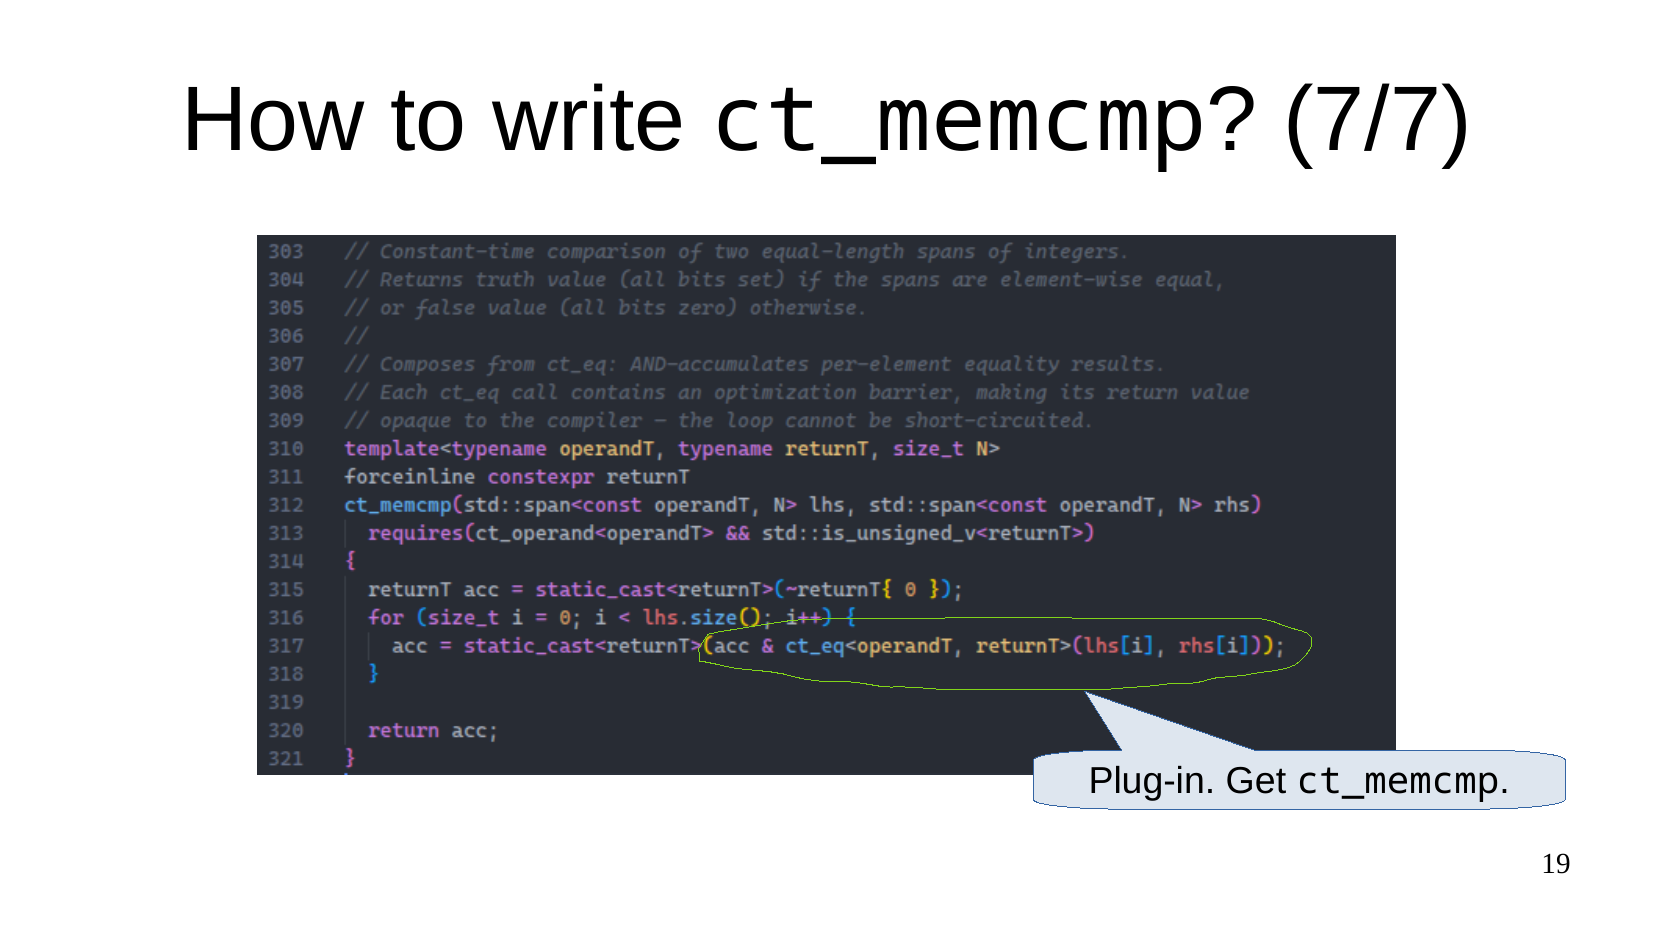

# How to write ct_memcmp? (7/7)
Plug-in. Get ct_memcmp.
19